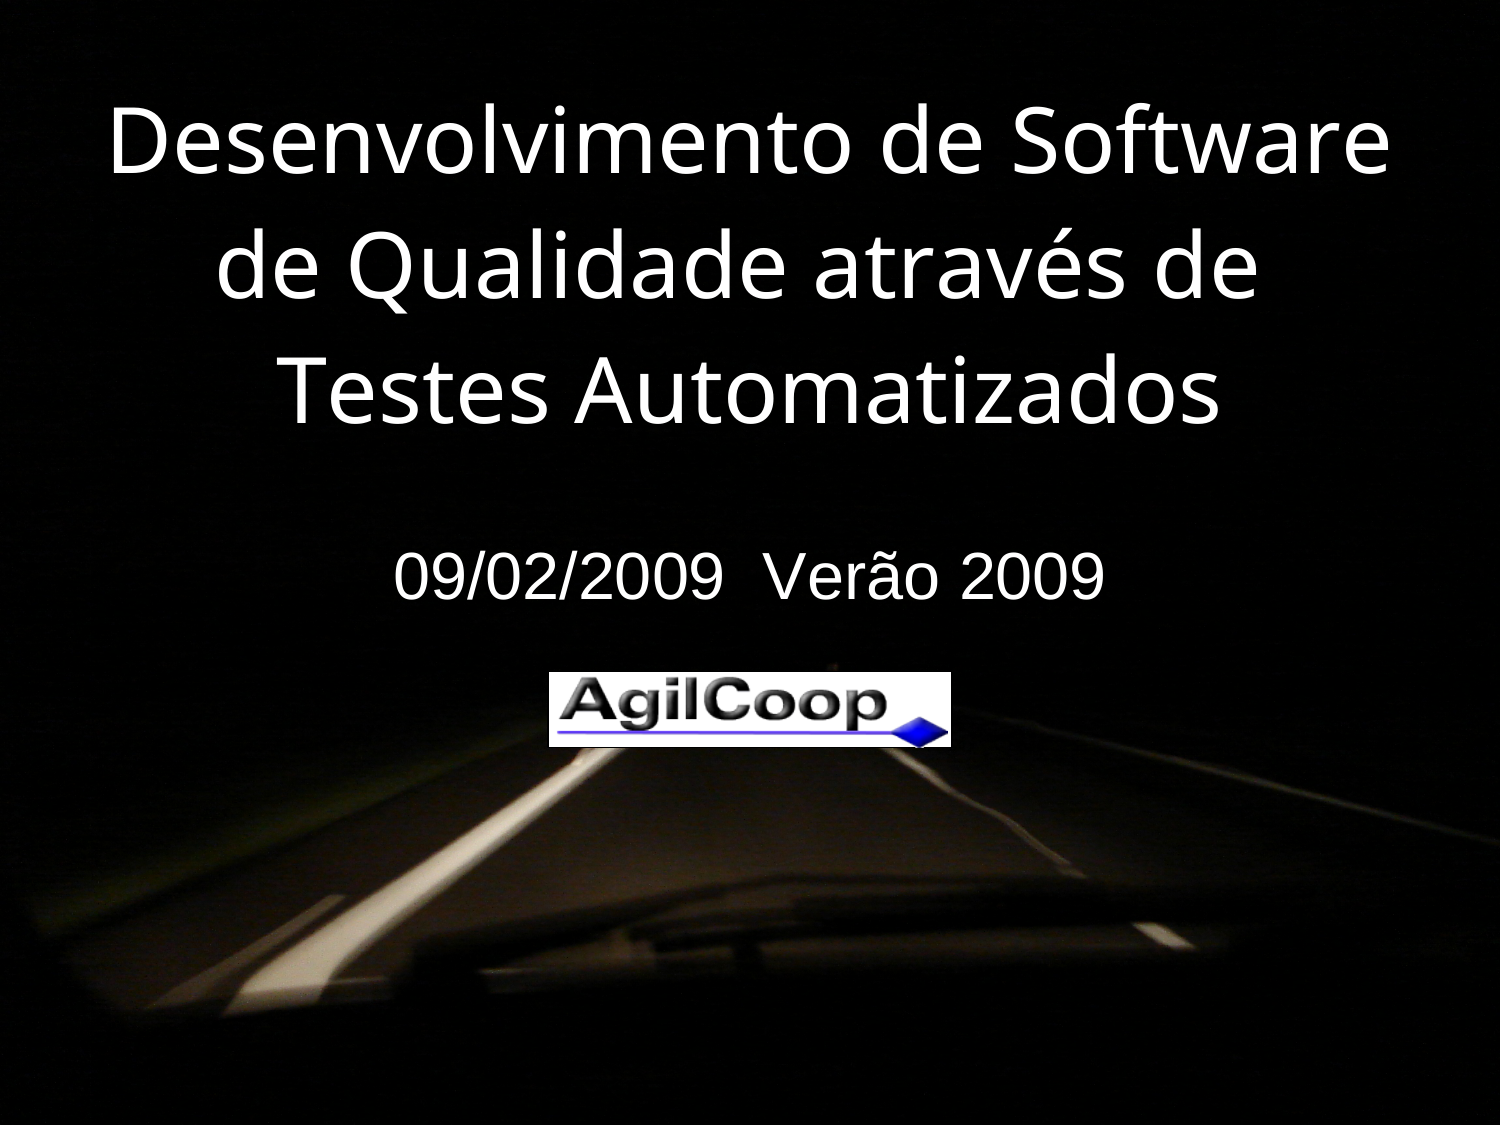

# Desenvolvimento de Software de Qualidade através de Testes Automatizados
09/02/2009 Verão 2009